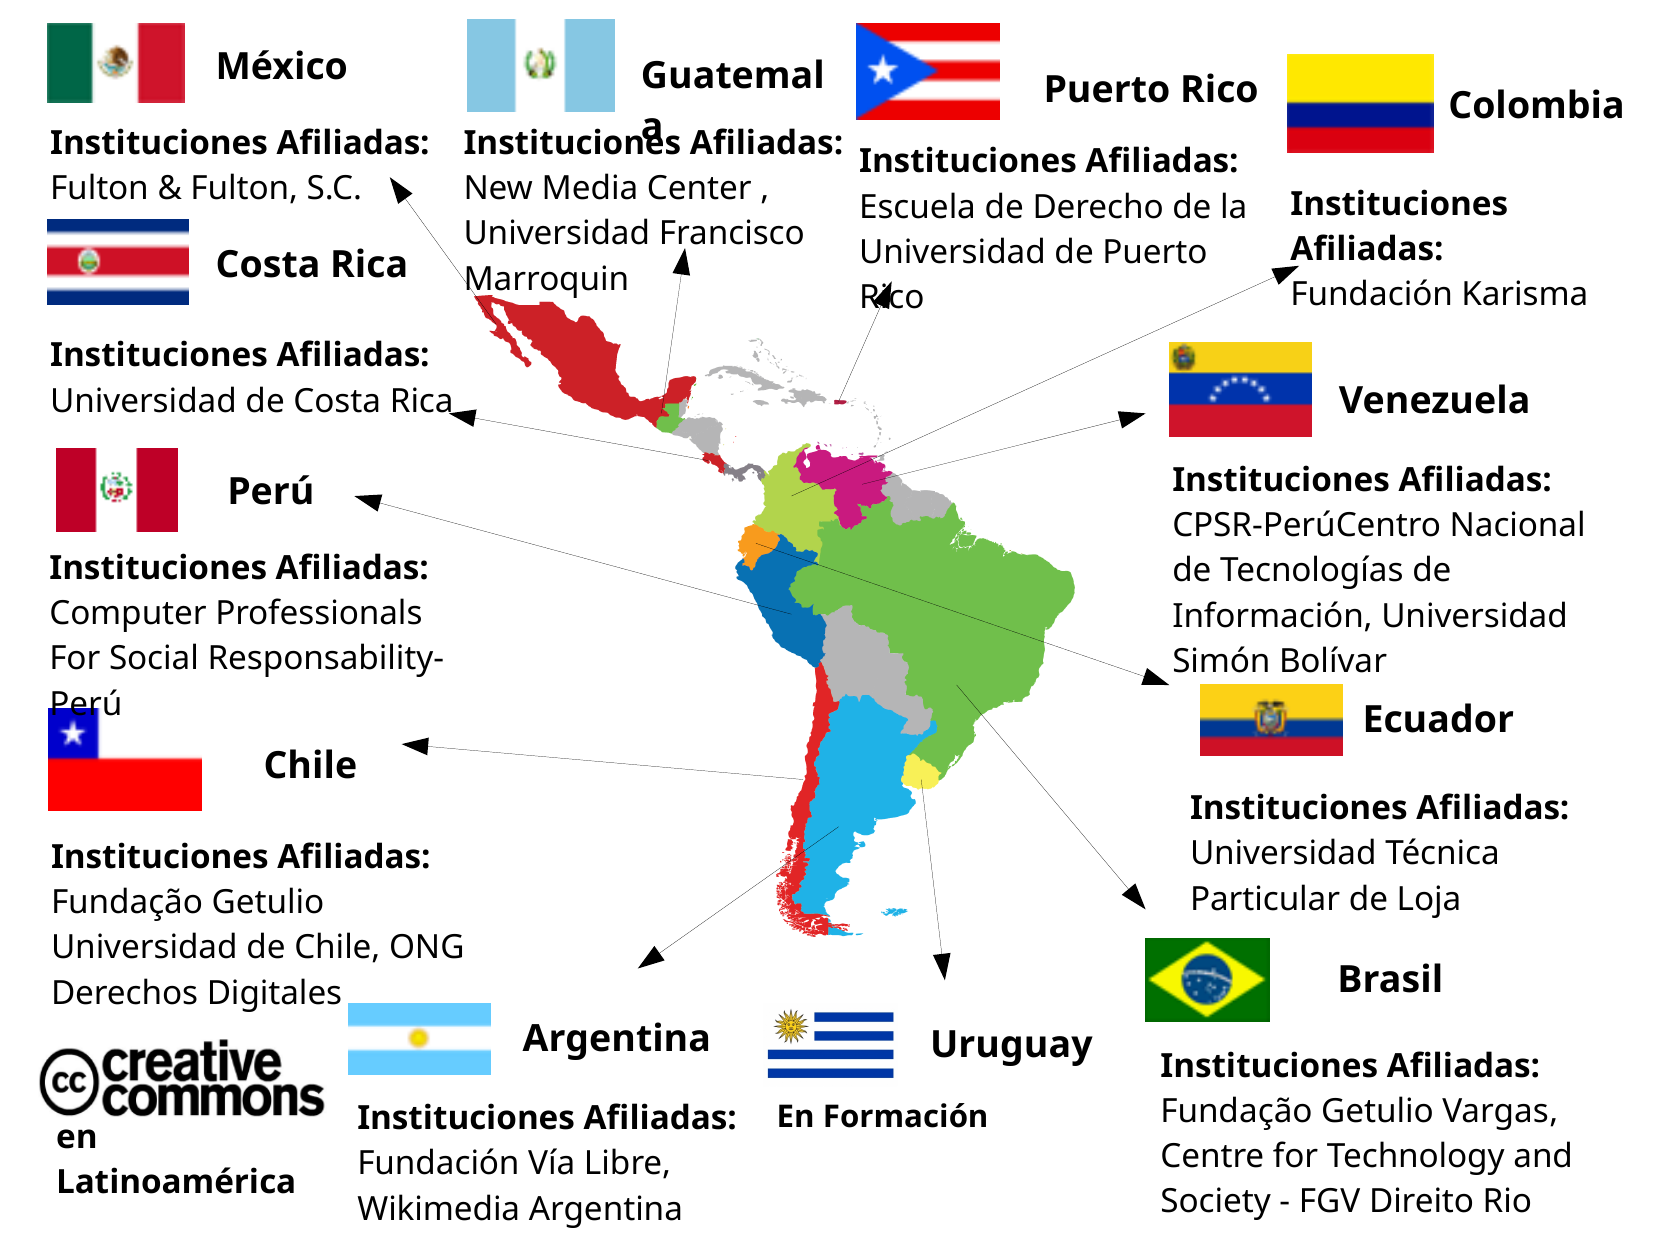

México
Guatemala
Puerto Rico
Colombia
Instituciones Afiliadas: Fulton & Fulton, S.C.
Instituciones Afiliadas:
New Media Center , Universidad Francisco Marroquin
Instituciones Afiliadas:
Escuela de Derecho de la Universidad de Puerto Rico
Instituciones Afiliadas:
Fundación Karisma
Costa Rica
Instituciones Afiliadas: Universidad de Costa Rica
Venezuela
Instituciones Afiliadas:
CPSR-PerúCentro Nacional de Tecnologías de Información, Universidad Simón Bolívar
Perú
Instituciones Afiliadas: Computer Professionals For Social Responsability-Perú
Ecuador
Chile
Instituciones Afiliadas:
Universidad Técnica Particular de Loja
Instituciones Afiliadas: Fundação Getulio Universidad de Chile, ONG Derechos Digitales
Brasil
Argentina
Uruguay
Instituciones Afiliadas: Fundação Getulio Vargas, Centre for Technology and Society - FGV Direito Rio
Instituciones Afiliadas: Fundación Vía Libre, Wikimedia Argentina
En Formación
en Latinoamérica